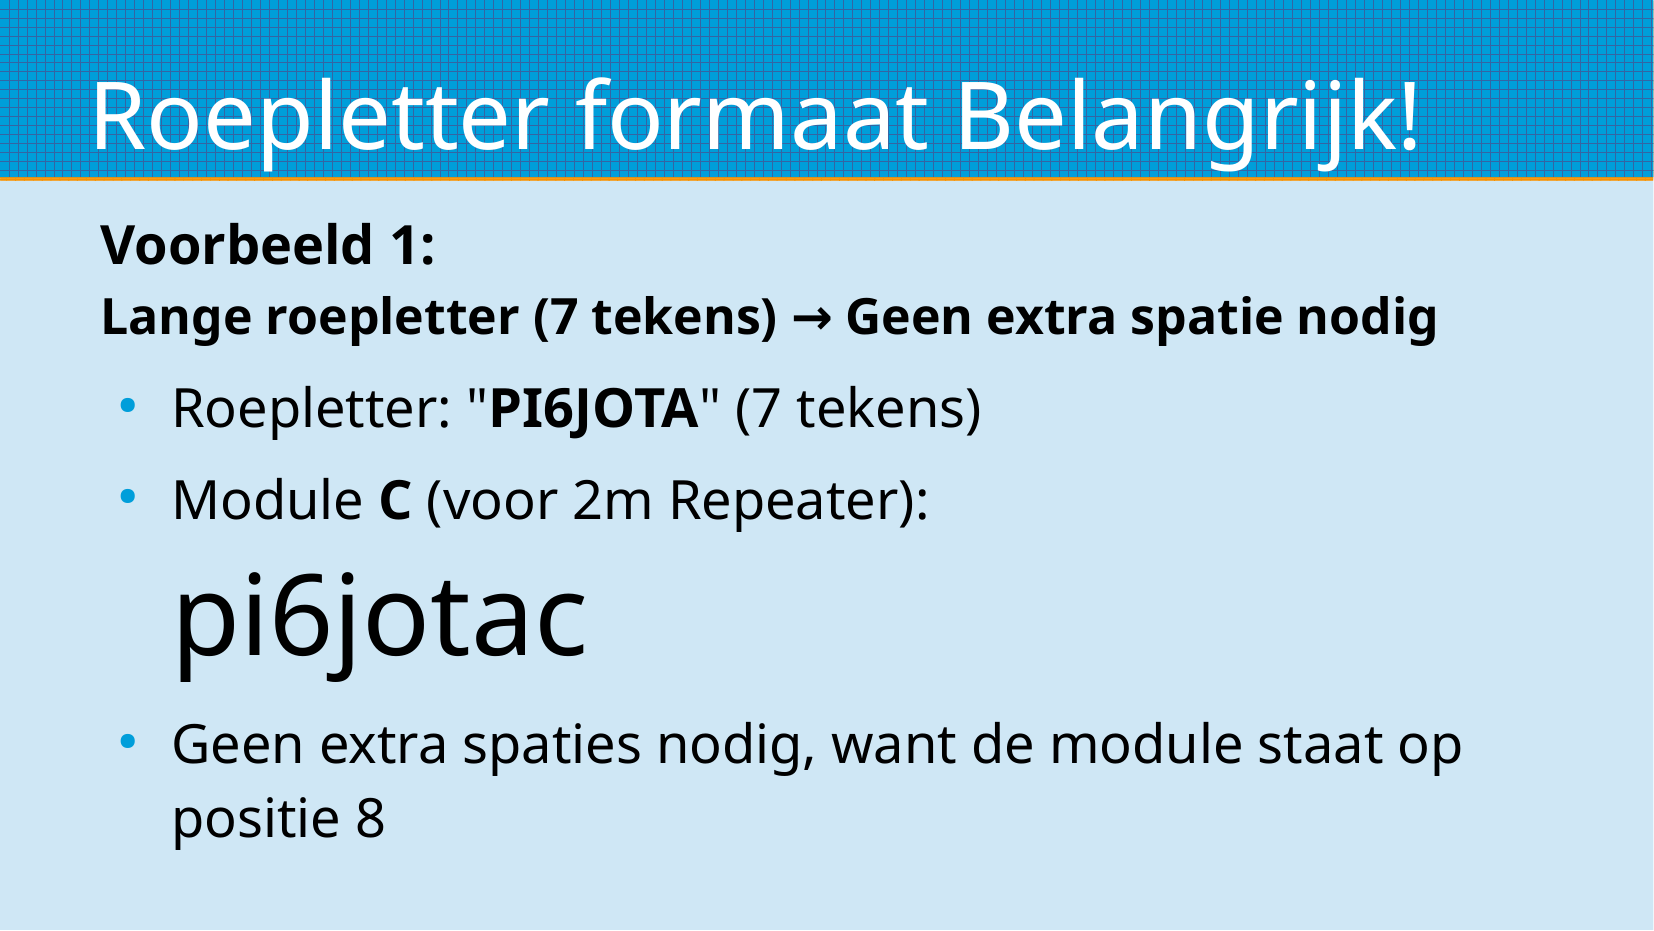

# Roepletter formaat Belangrijk!
Voorbeeld 1:
Lange roepletter (7 tekens) → Geen extra spatie nodig
Roepletter: "PI6JOTA" (7 tekens)
Module C (voor 2m Repeater):
pi6jotac
Geen extra spaties nodig, want de module staat op positie 8